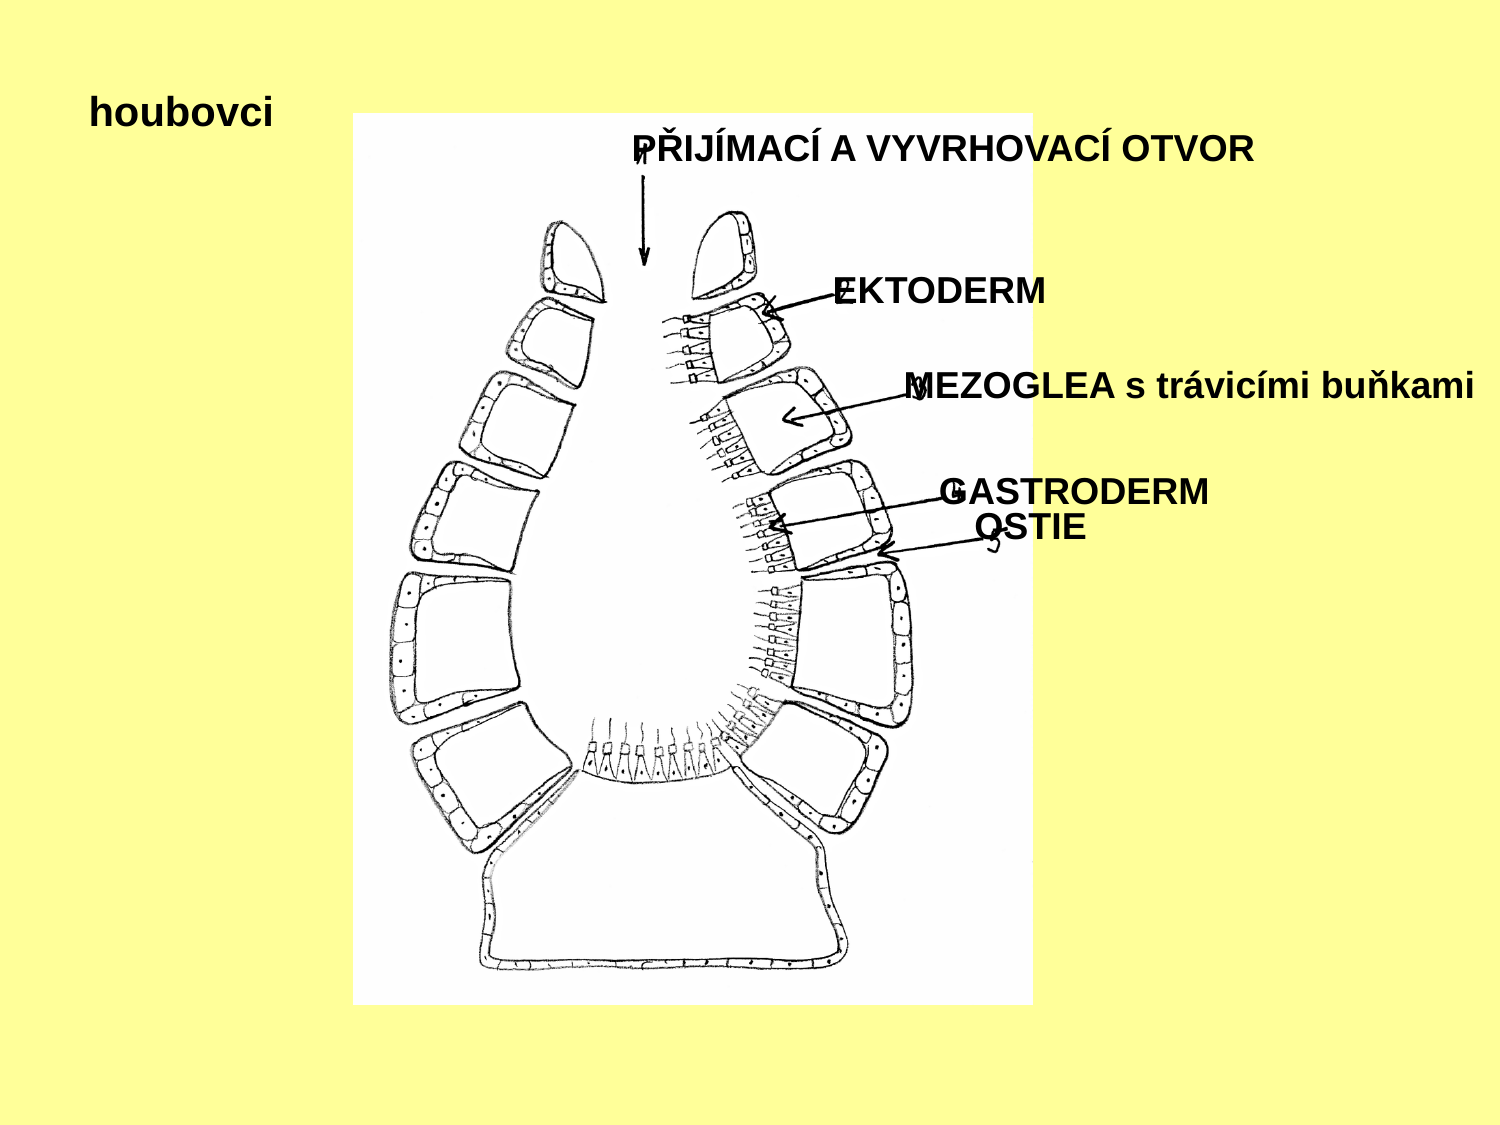

#
houbovci
PŘIJÍMACÍ A VYVRHOVACÍ OTVOR
EKTODERM
MEZOGLEA s trávicími buňkami
GASTRODERM
OSTIE